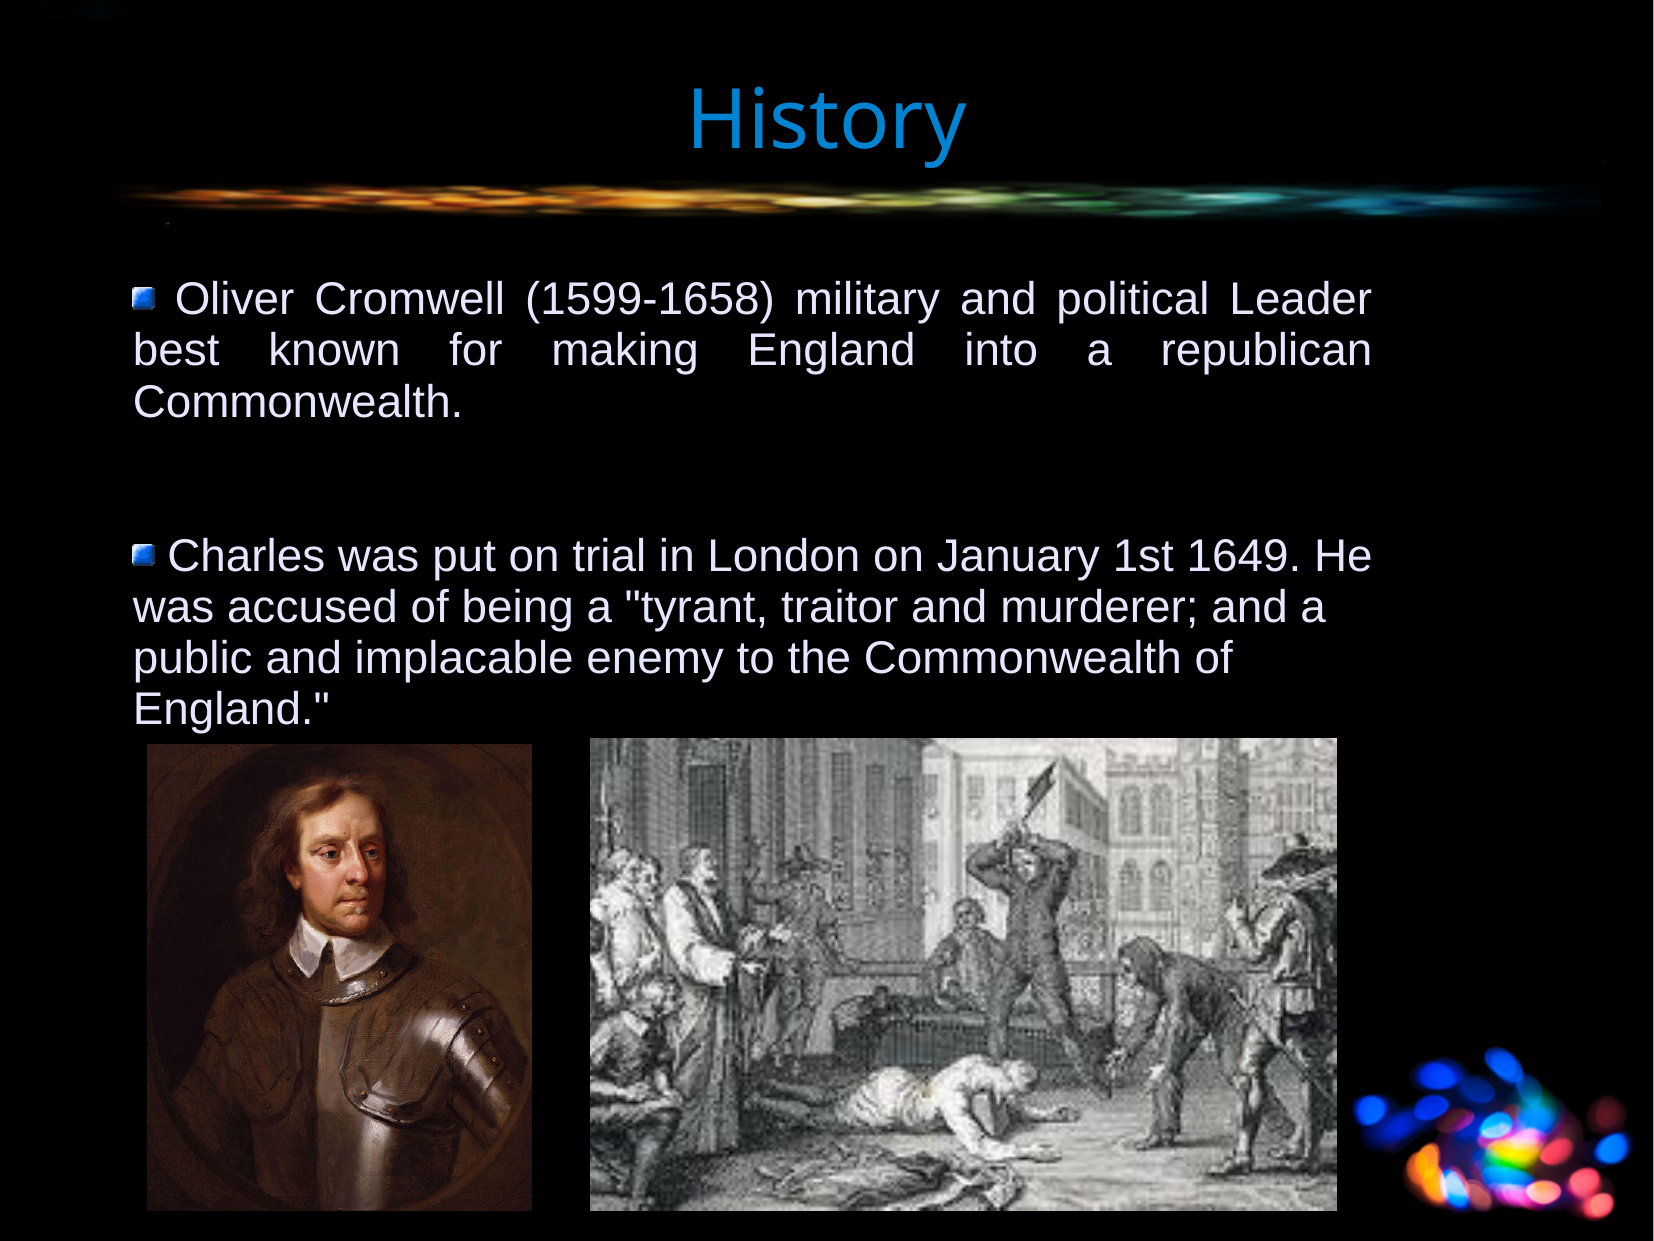

# History
 Oliver Cromwell (1599-1658) military and political Leader best known for making England into a republican Commonwealth.
 Charles was put on trial in London on January 1st 1649. He was accused of being a "tyrant, traitor and murderer; and a public and implacable enemy to the Commonwealth of England."